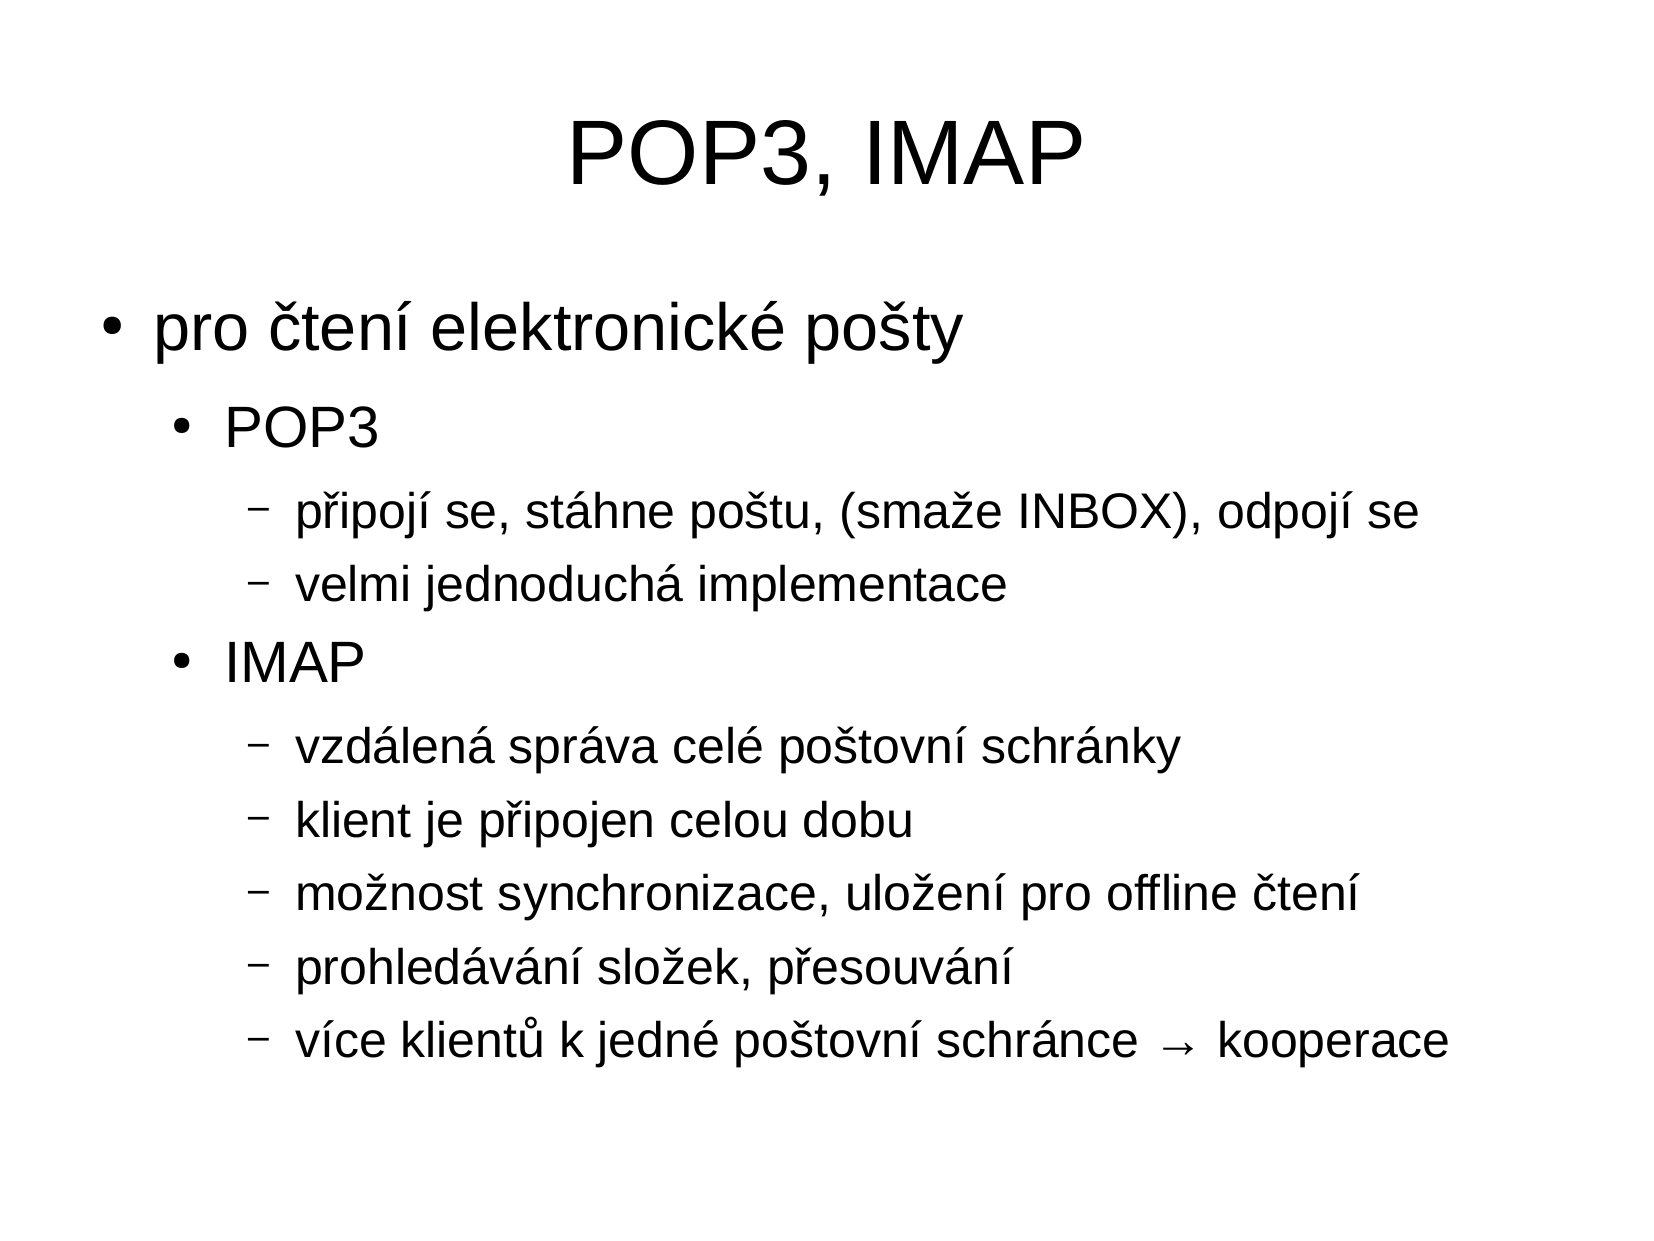

# POP3, IMAP
pro čtení elektronické pošty
POP3
připojí se, stáhne poštu, (smaže INBOX), odpojí se
velmi jednoduchá implementace
IMAP
vzdálená správa celé poštovní schránky
klient je připojen celou dobu
možnost synchronizace, uložení pro offline čtení
prohledávání složek, přesouvání
více klientů k jedné poštovní schránce → kooperace